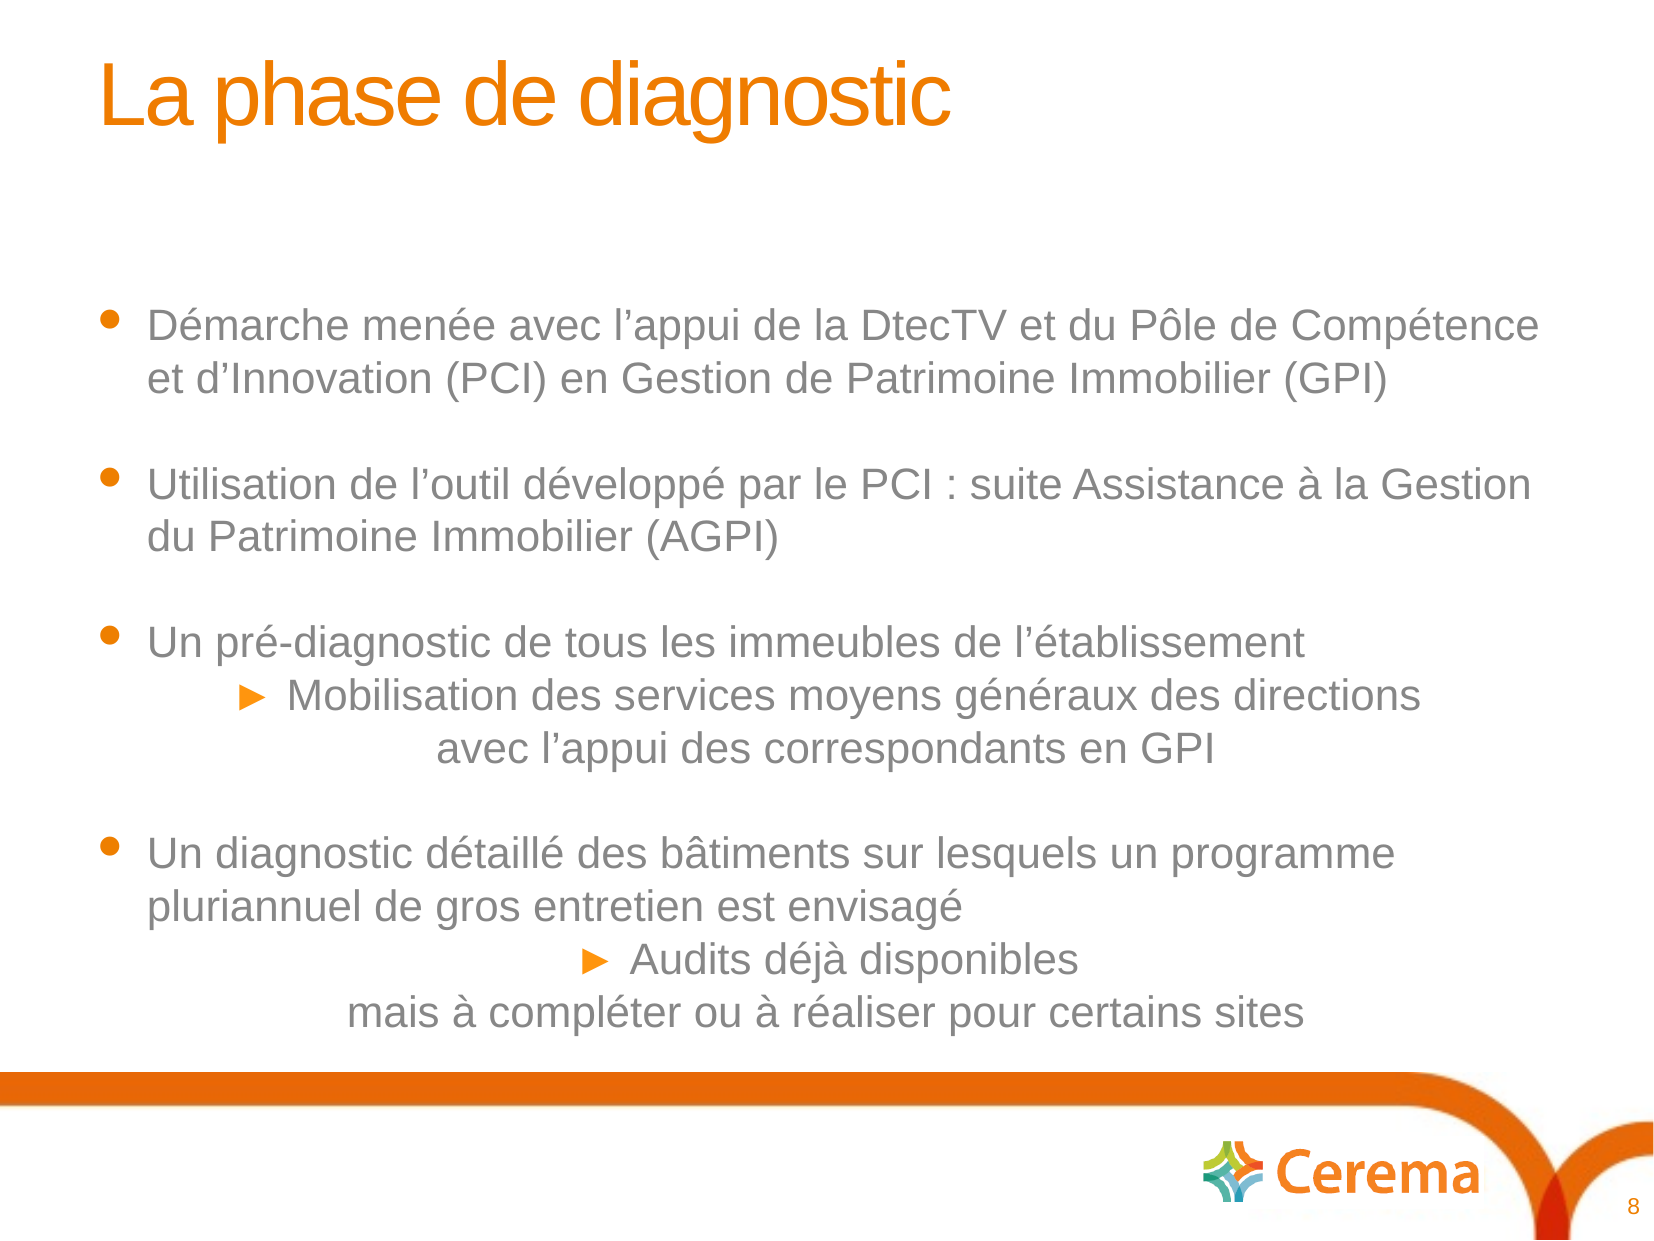

# La phase de diagnostic
Démarche menée avec l’appui de la DtecTV et du Pôle de Compétence et d’Innovation (PCI) en Gestion de Patrimoine Immobilier (GPI)
Utilisation de l’outil développé par le PCI : suite Assistance à la Gestion du Patrimoine Immobilier (AGPI)
Un pré-diagnostic de tous les immeubles de l’établissement
► Mobilisation des services moyens généraux des directions
avec l’appui des correspondants en GPI
Un diagnostic détaillé des bâtiments sur lesquels un programme pluriannuel de gros entretien est envisagé
► Audits déjà disponibles
mais à compléter ou à réaliser pour certains sites